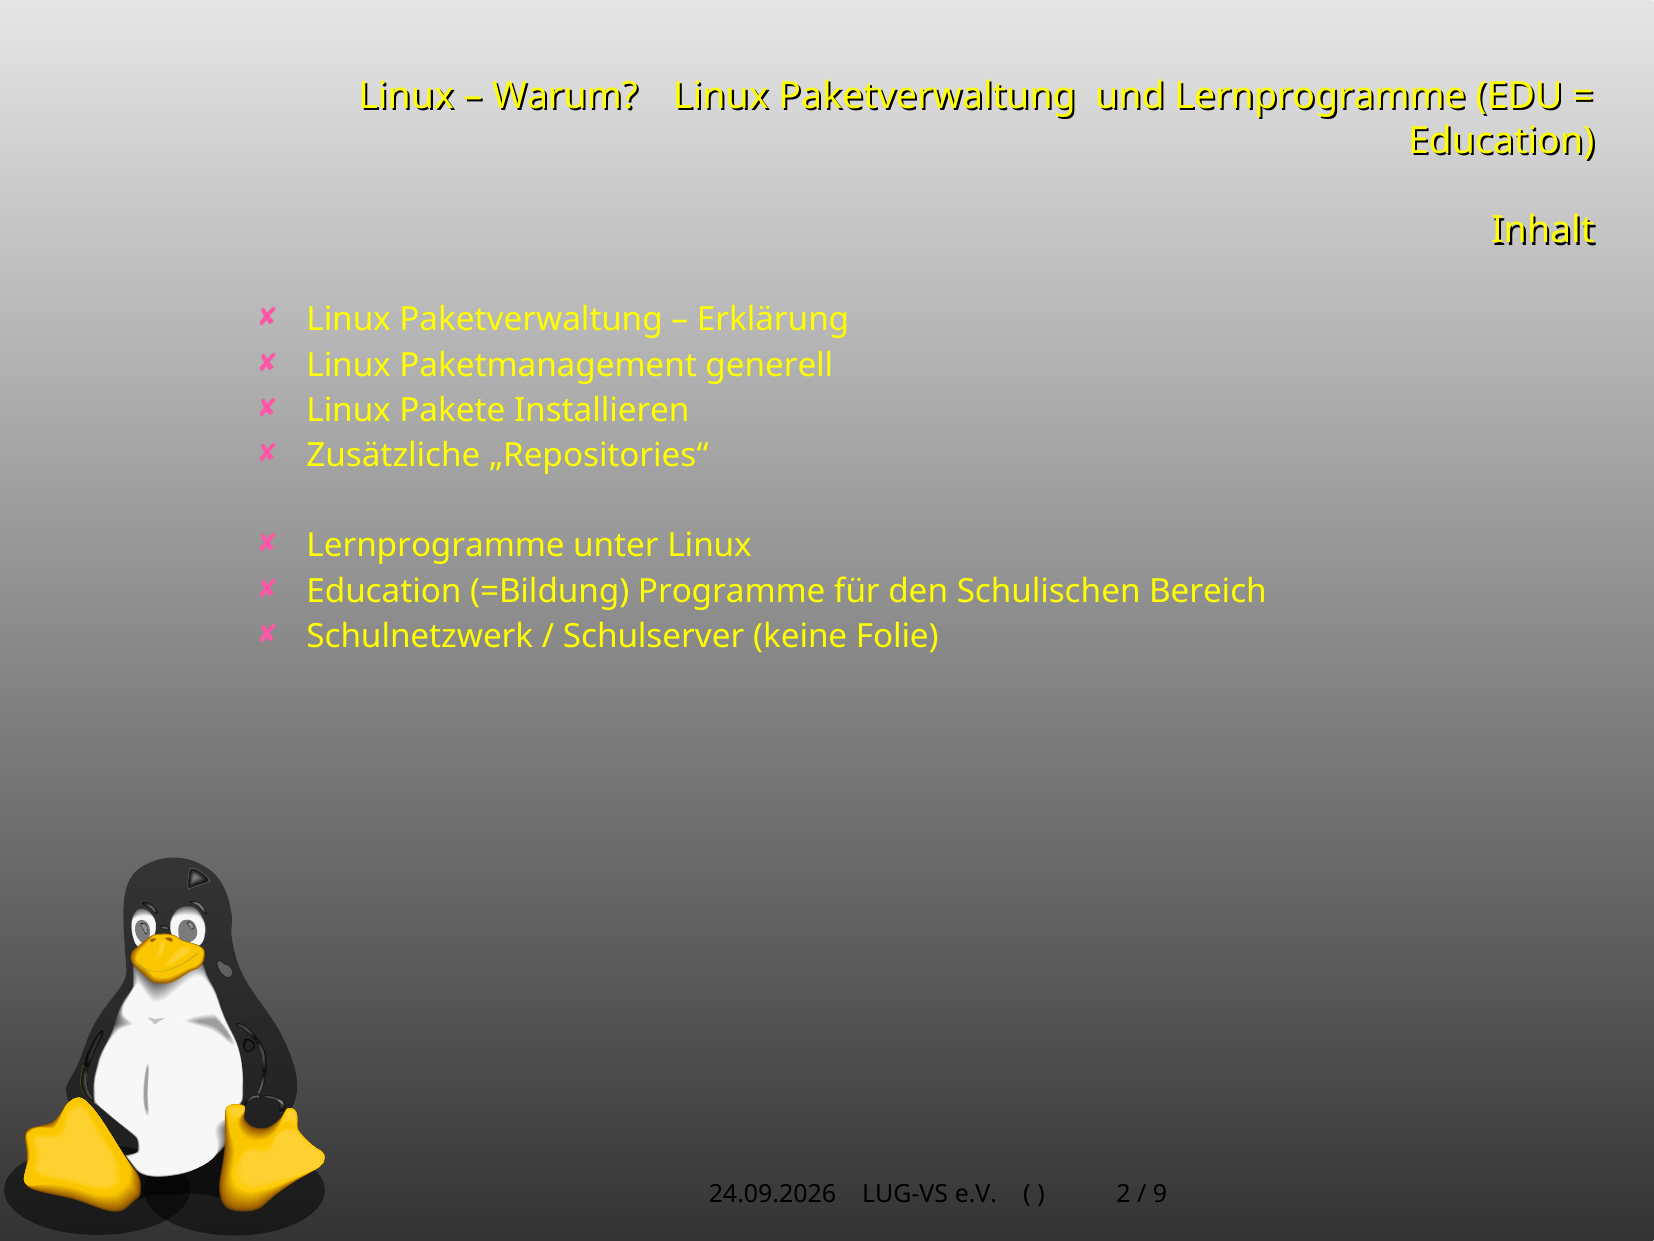

# Linux – Warum? 	 Linux Paketverwaltung und Lernprogramme (EDU = Education) Inhalt
Linux Paketverwaltung – Erklärung
Linux Paketmanagement generell
Linux Pakete Installieren
Zusätzliche „Repositories“
Lernprogramme unter Linux
Education (=Bildung) Programme für den Schulischen Bereich
Schulnetzwerk / Schulserver (keine Folie)